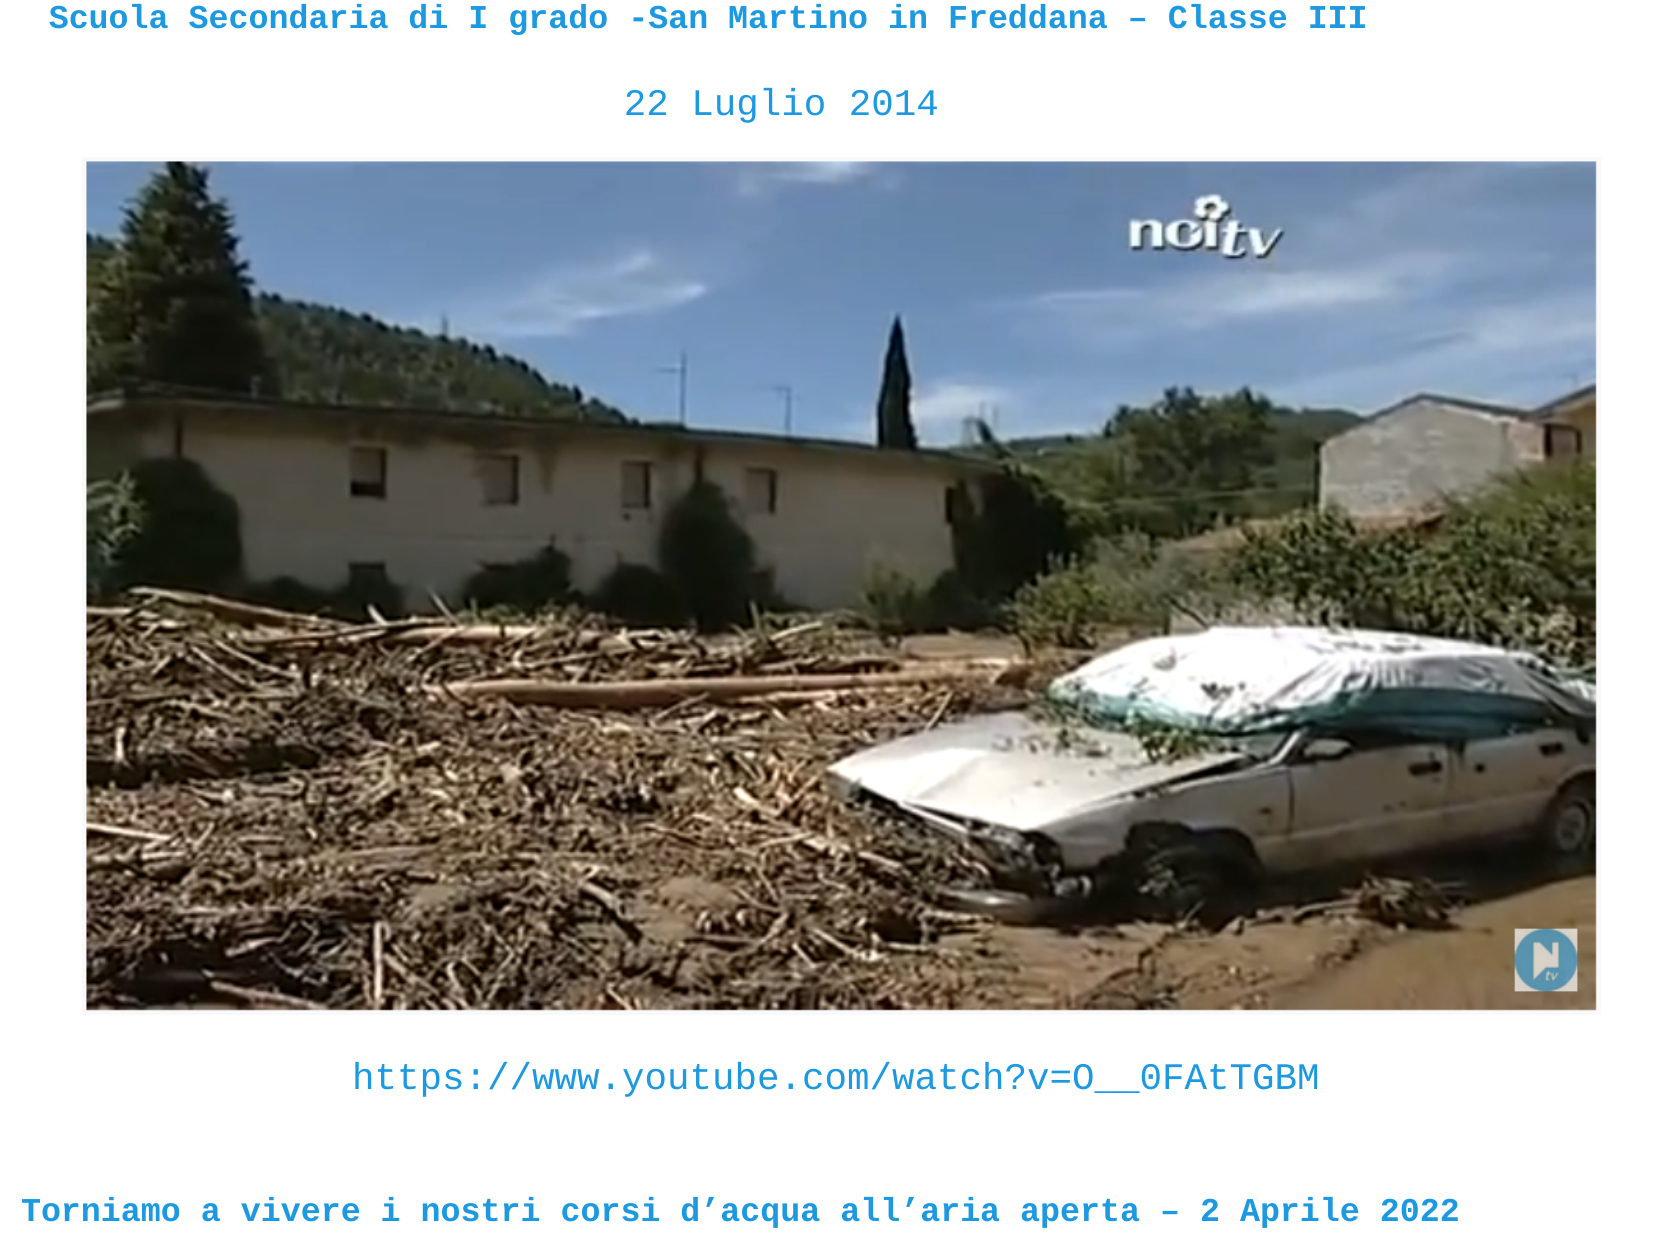

Scuola Secondaria di I grado -San Martino in Freddana – Classe III
22 Luglio 2014
https://www.youtube.com/watch?v=O__0FAtTGBM
Torniamo a vivere i nostri corsi d’acqua all’aria aperta – 2 Aprile 2022